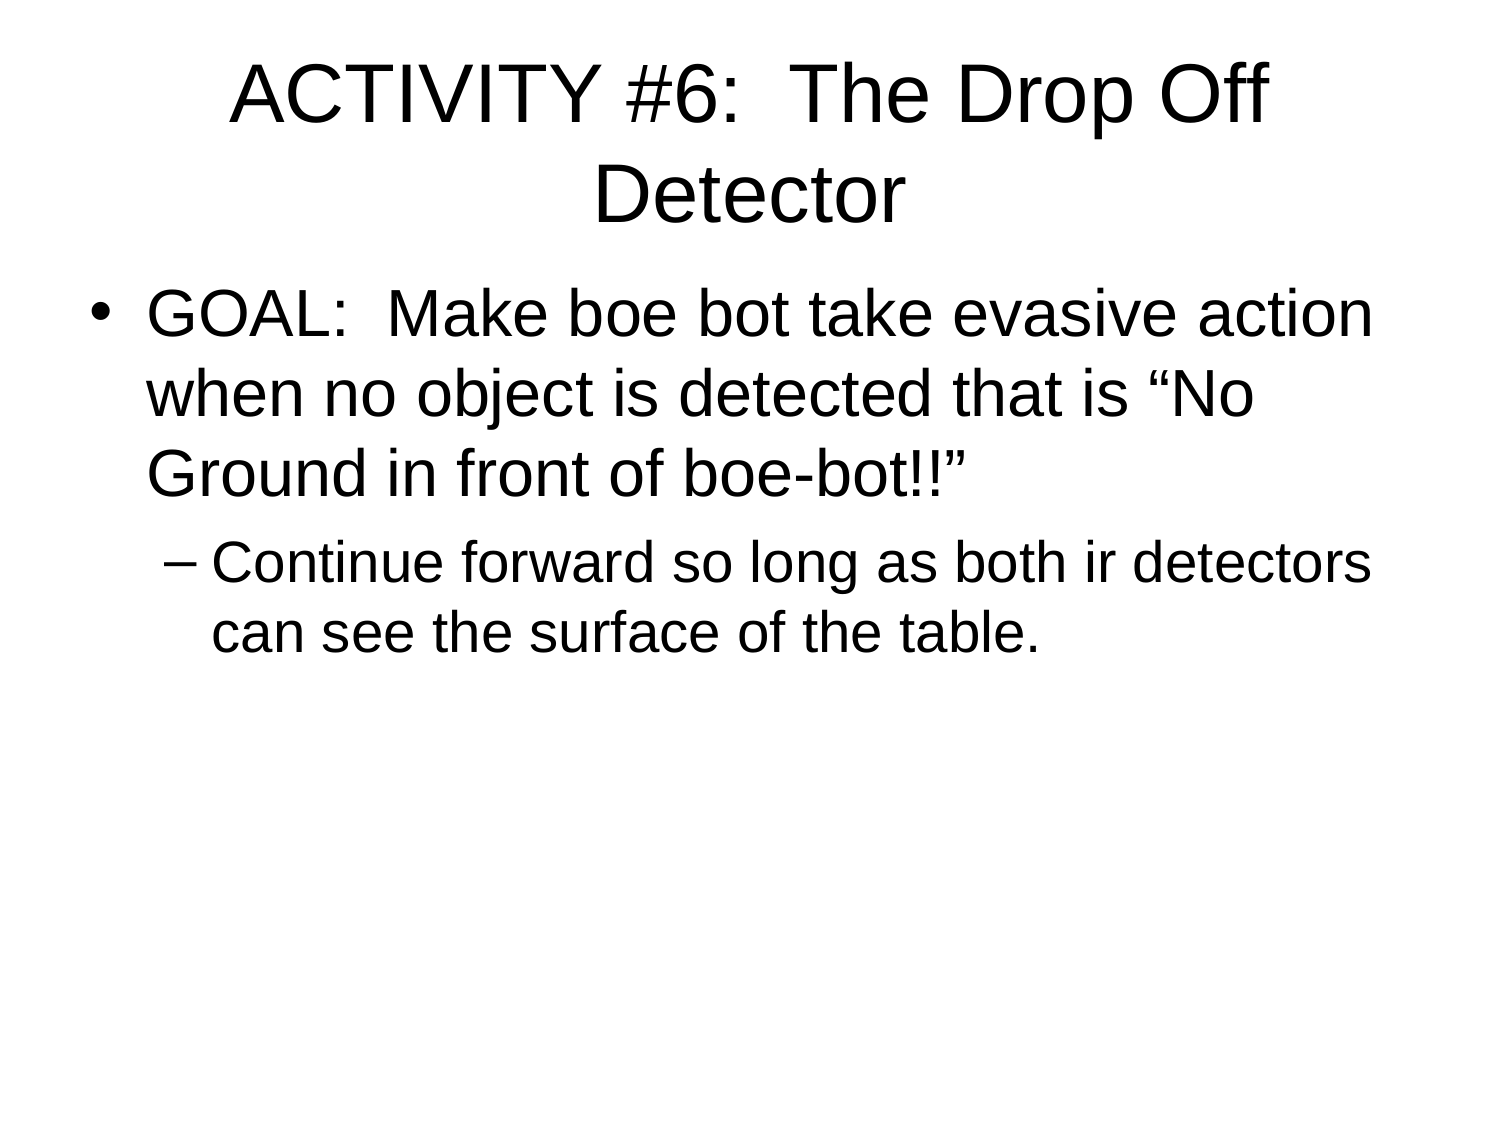

# ACTIVITY #6: The Drop Off Detector
GOAL: Make boe bot take evasive action when no object is detected that is “No Ground in front of boe-bot!!”
Continue forward so long as both ir detectors can see the surface of the table.